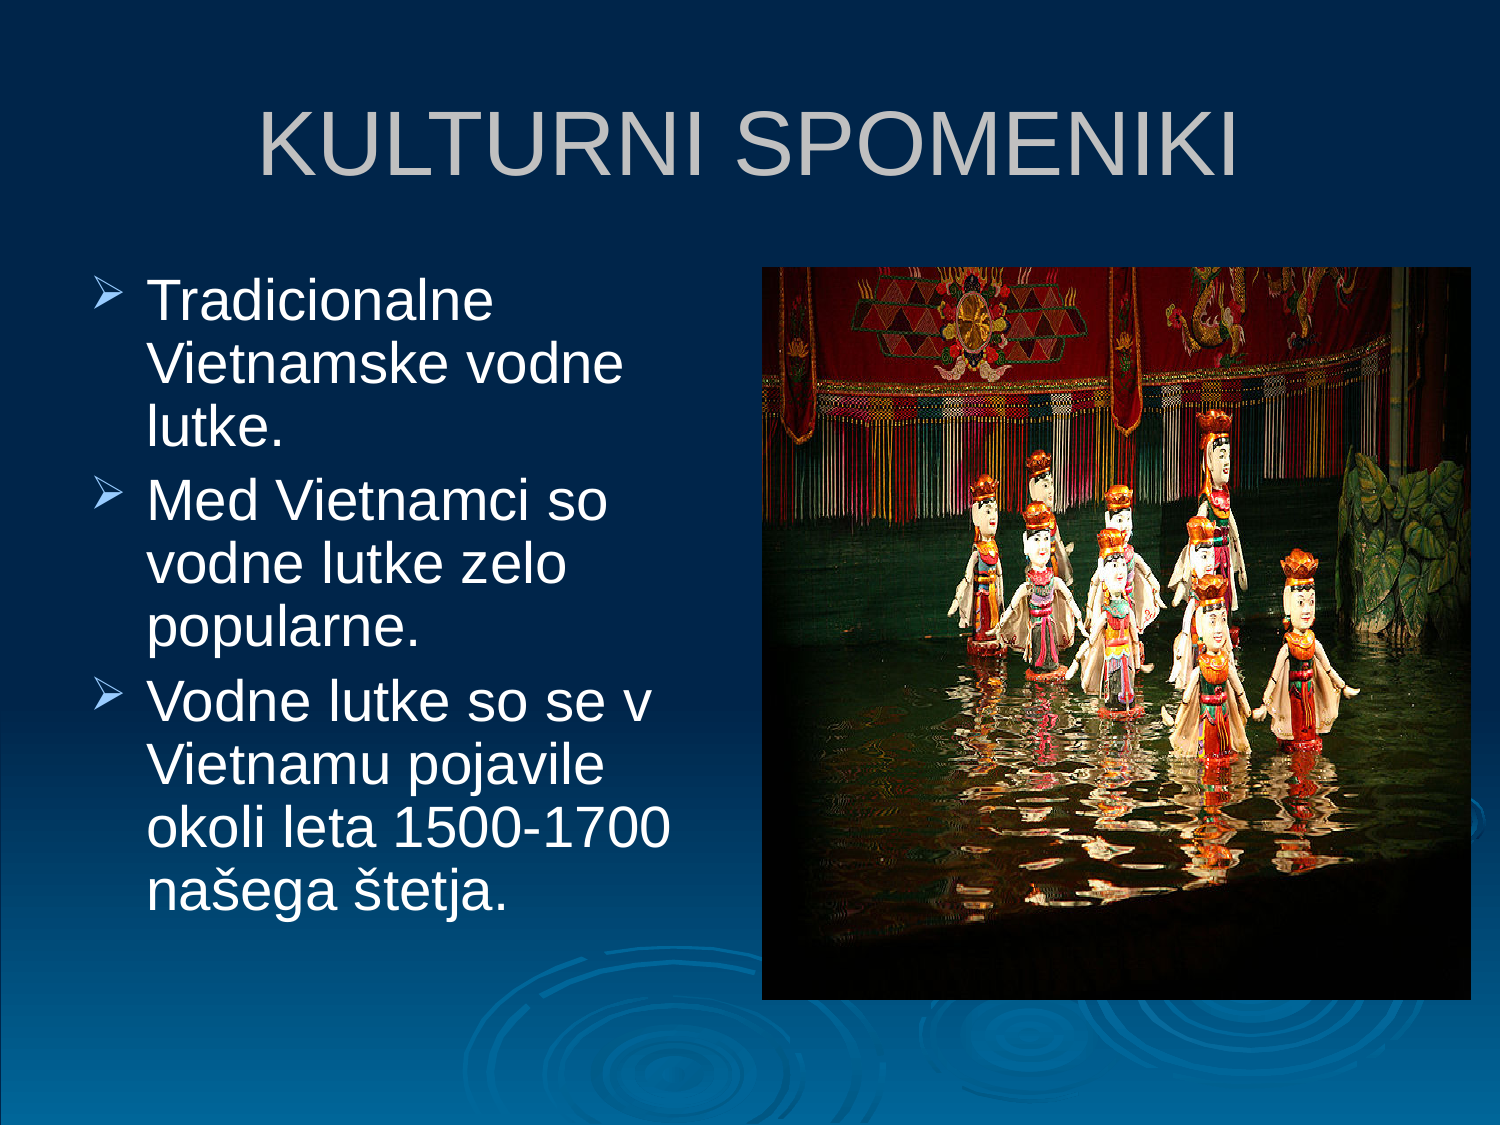

# KULTURNI SPOMENIKI
Tradicionalne Vietnamske vodne lutke.
Med Vietnamci so vodne lutke zelo popularne.
Vodne lutke so se v Vietnamu pojavile okoli leta 1500-1700 našega štetja.